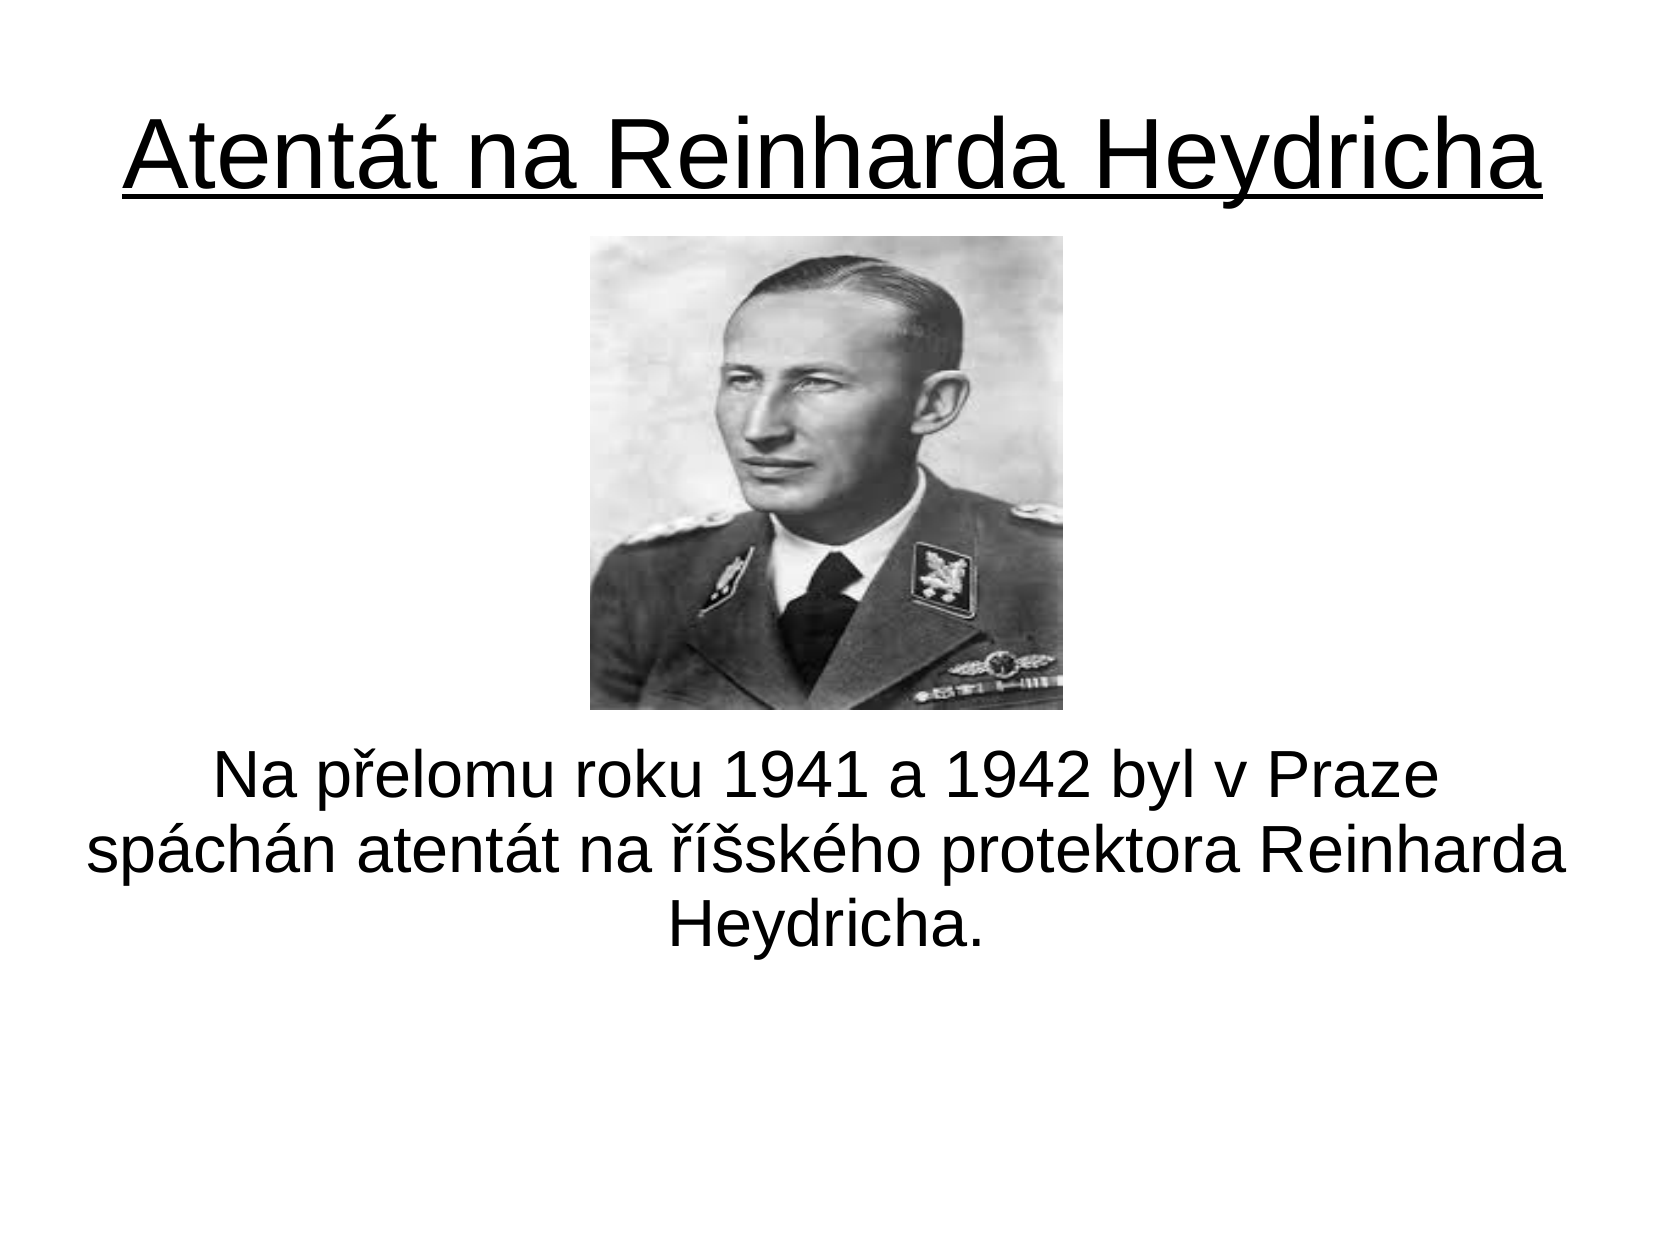

# Atentát na Reinharda Heydricha
Na přelomu roku 1941 a 1942 byl v Praze spáchán atentát na říšského protektora Reinharda Heydricha.